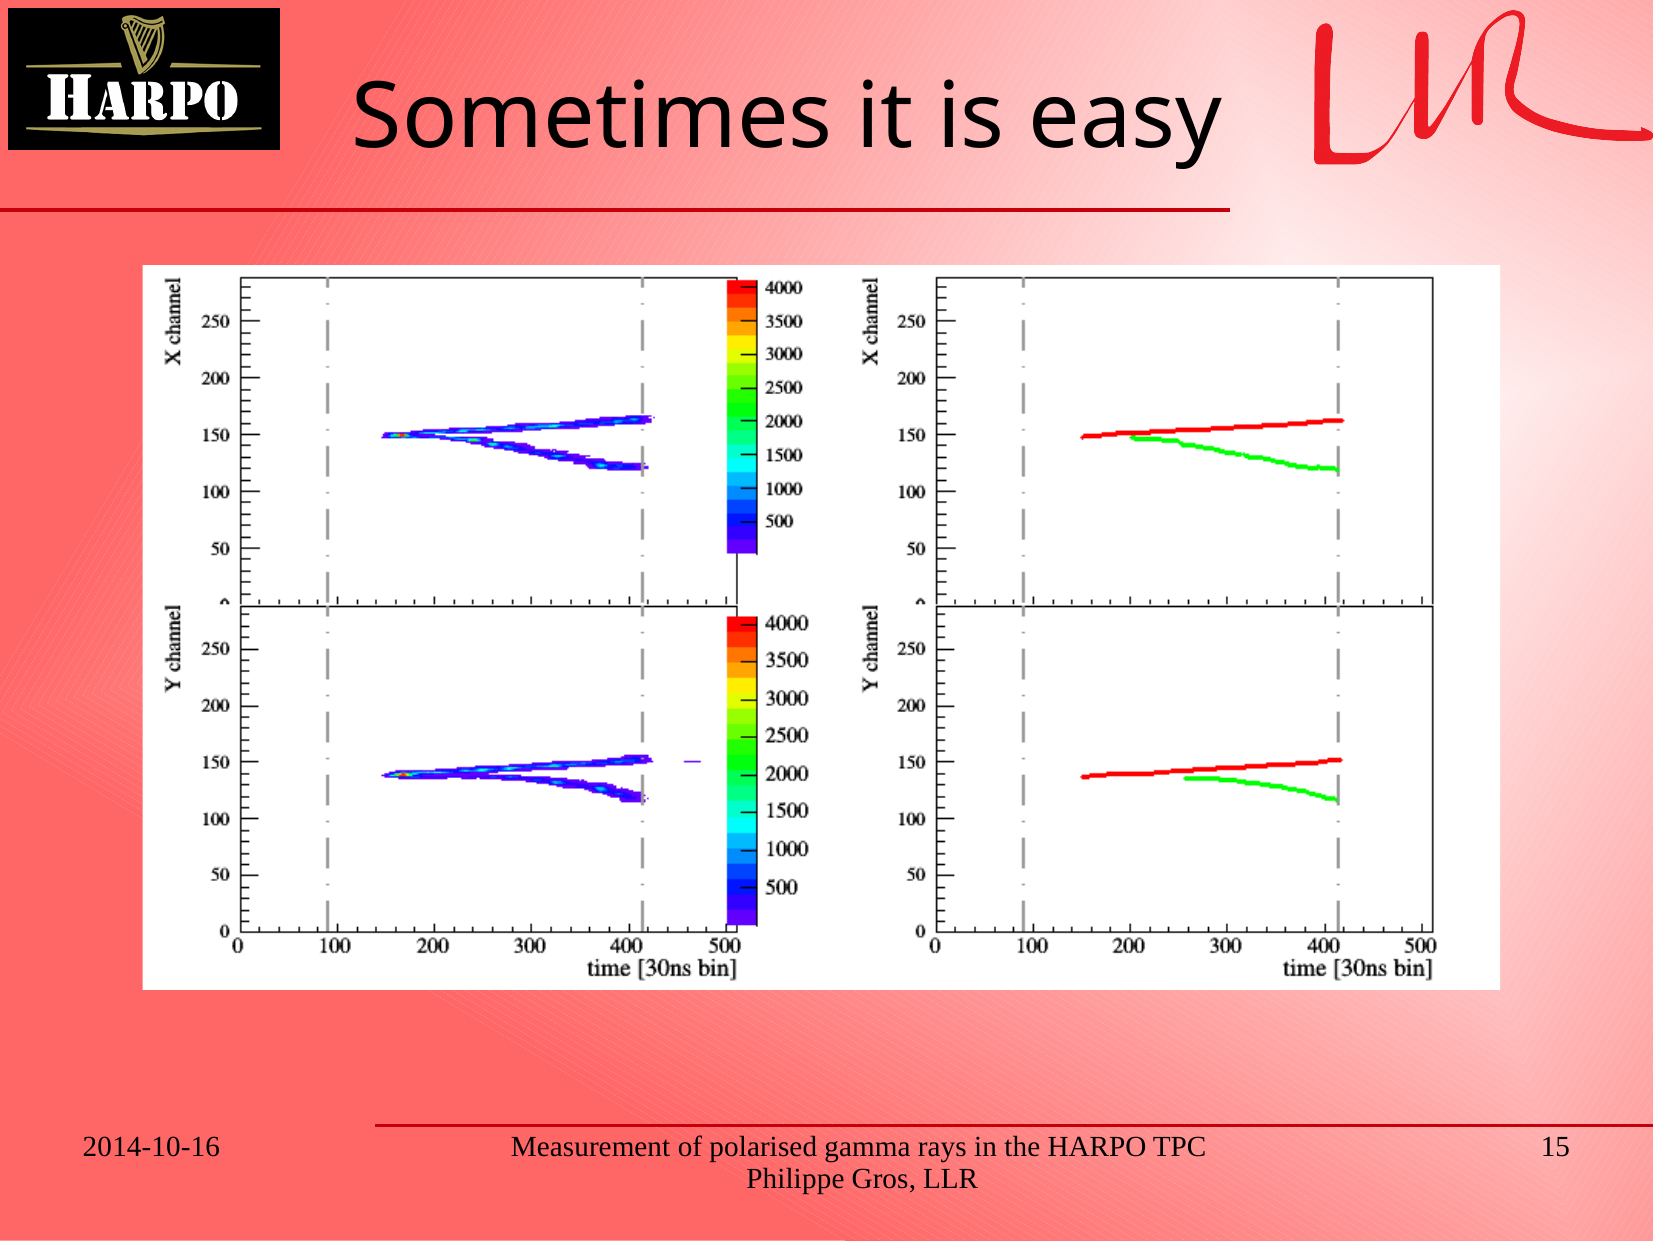

# Sometimes it is easy
2014-10-16
15